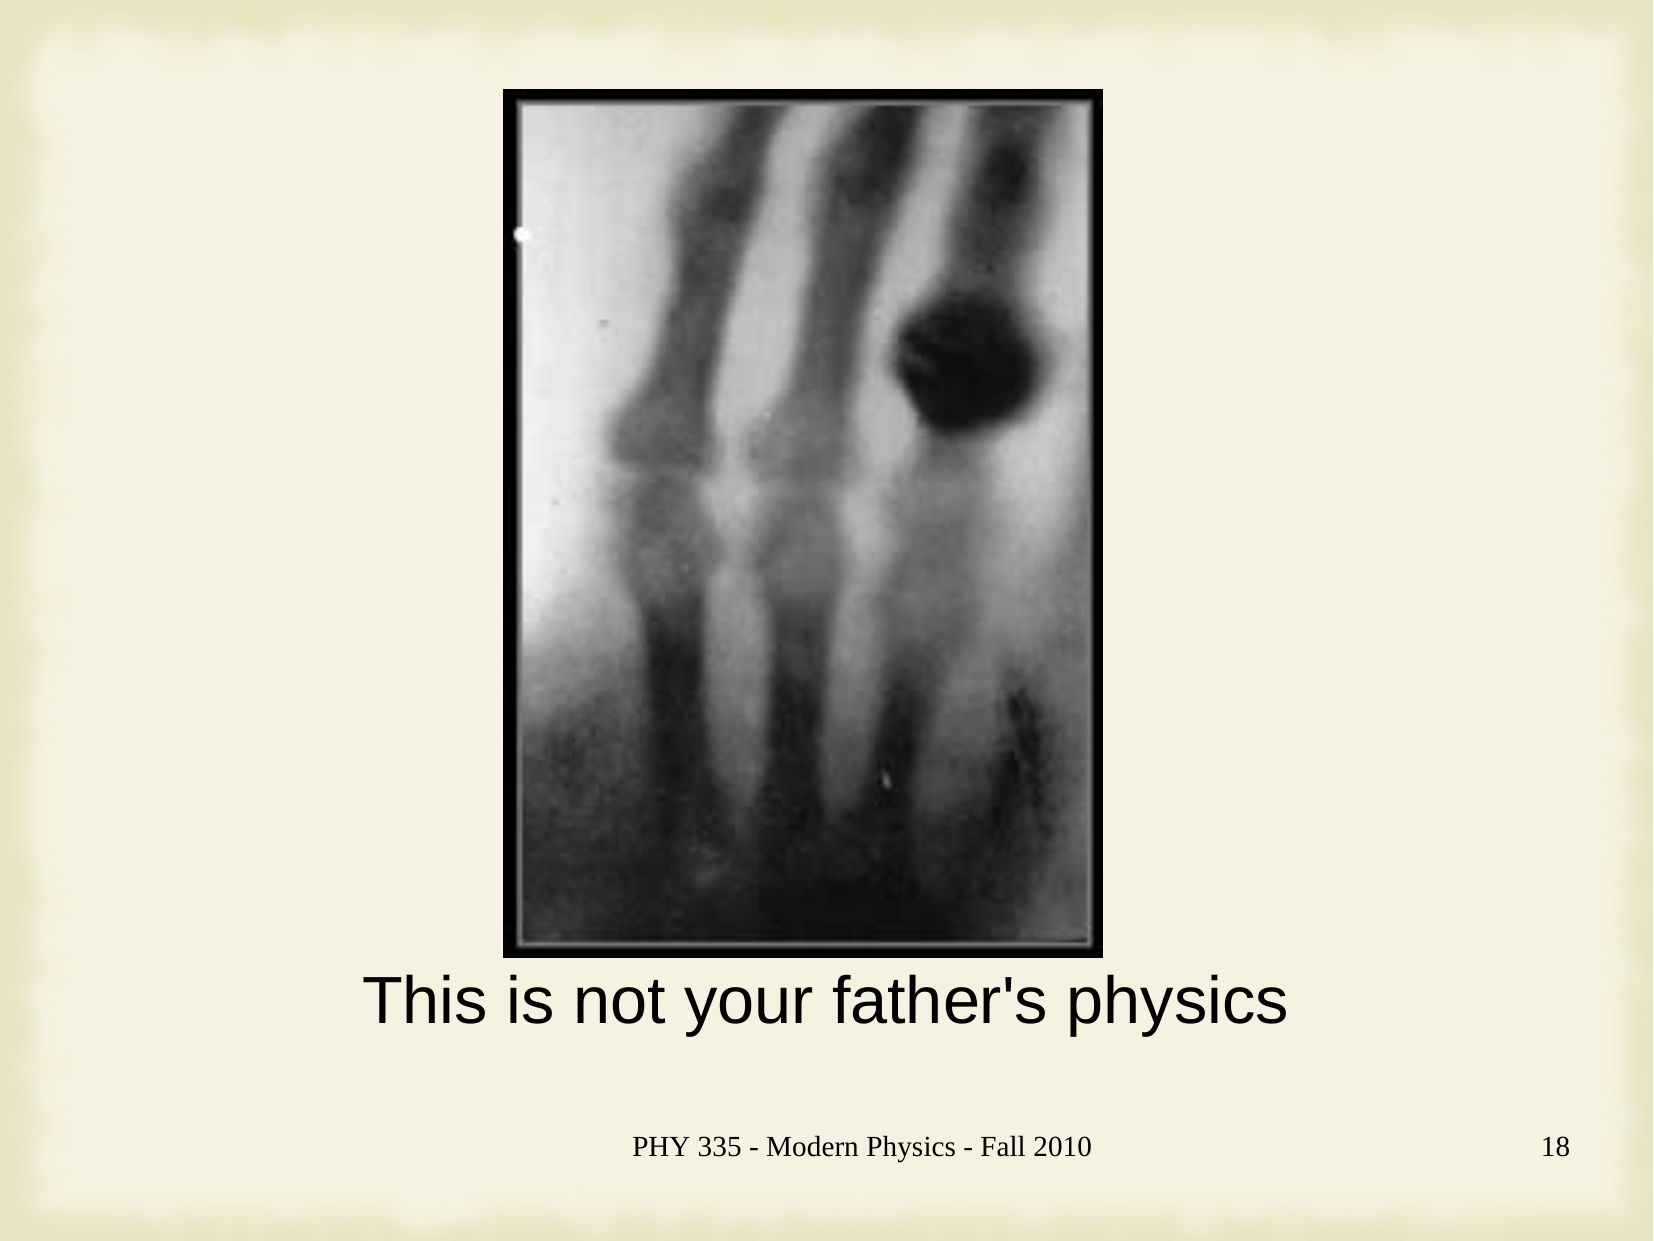

#
This is not your father's physics
PHY 335 - Modern Physics - Fall 2010
18